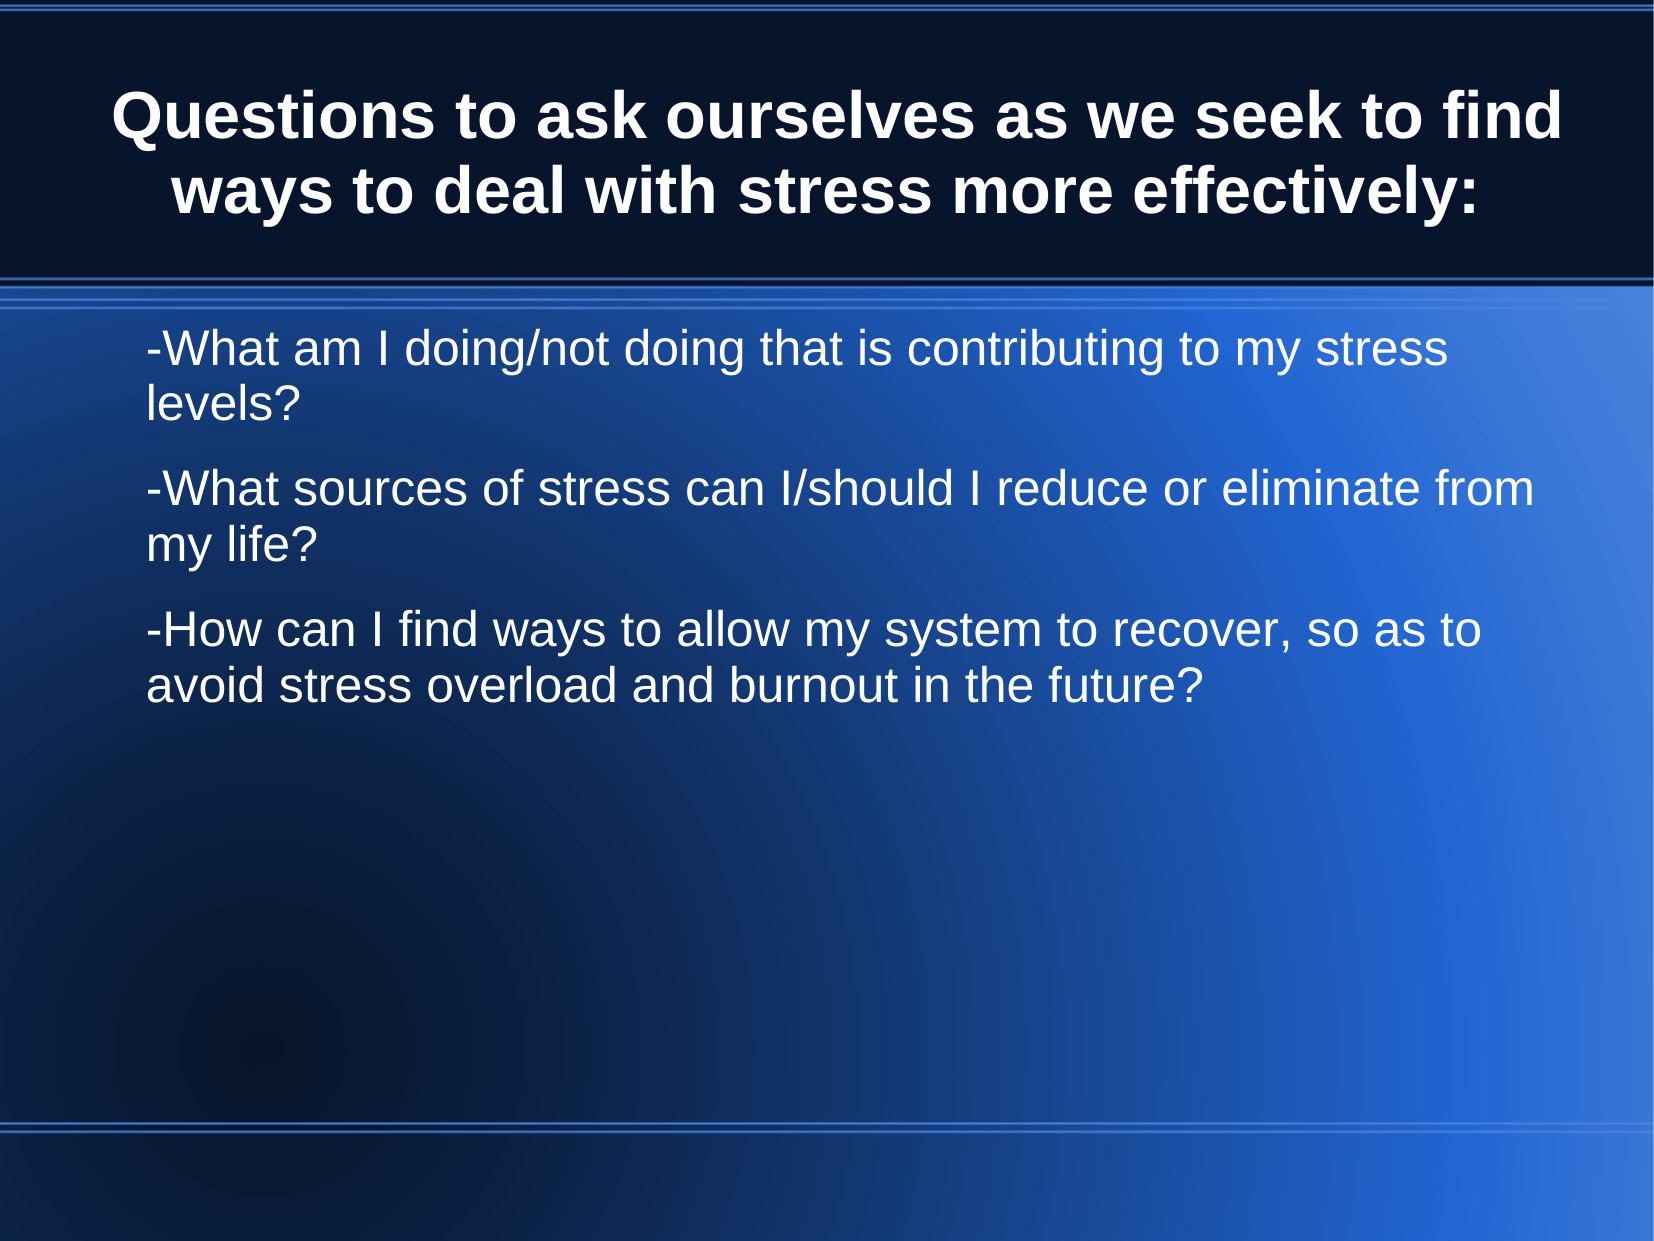

# Questions to ask ourselves as we seek to find ways to deal with stress more effectively:
-What am I doing/not doing that is contributing to my stress levels?
-What sources of stress can I/should I reduce or eliminate from my life?
-How can I find ways to allow my system to recover, so as to avoid stress overload and burnout in the future?